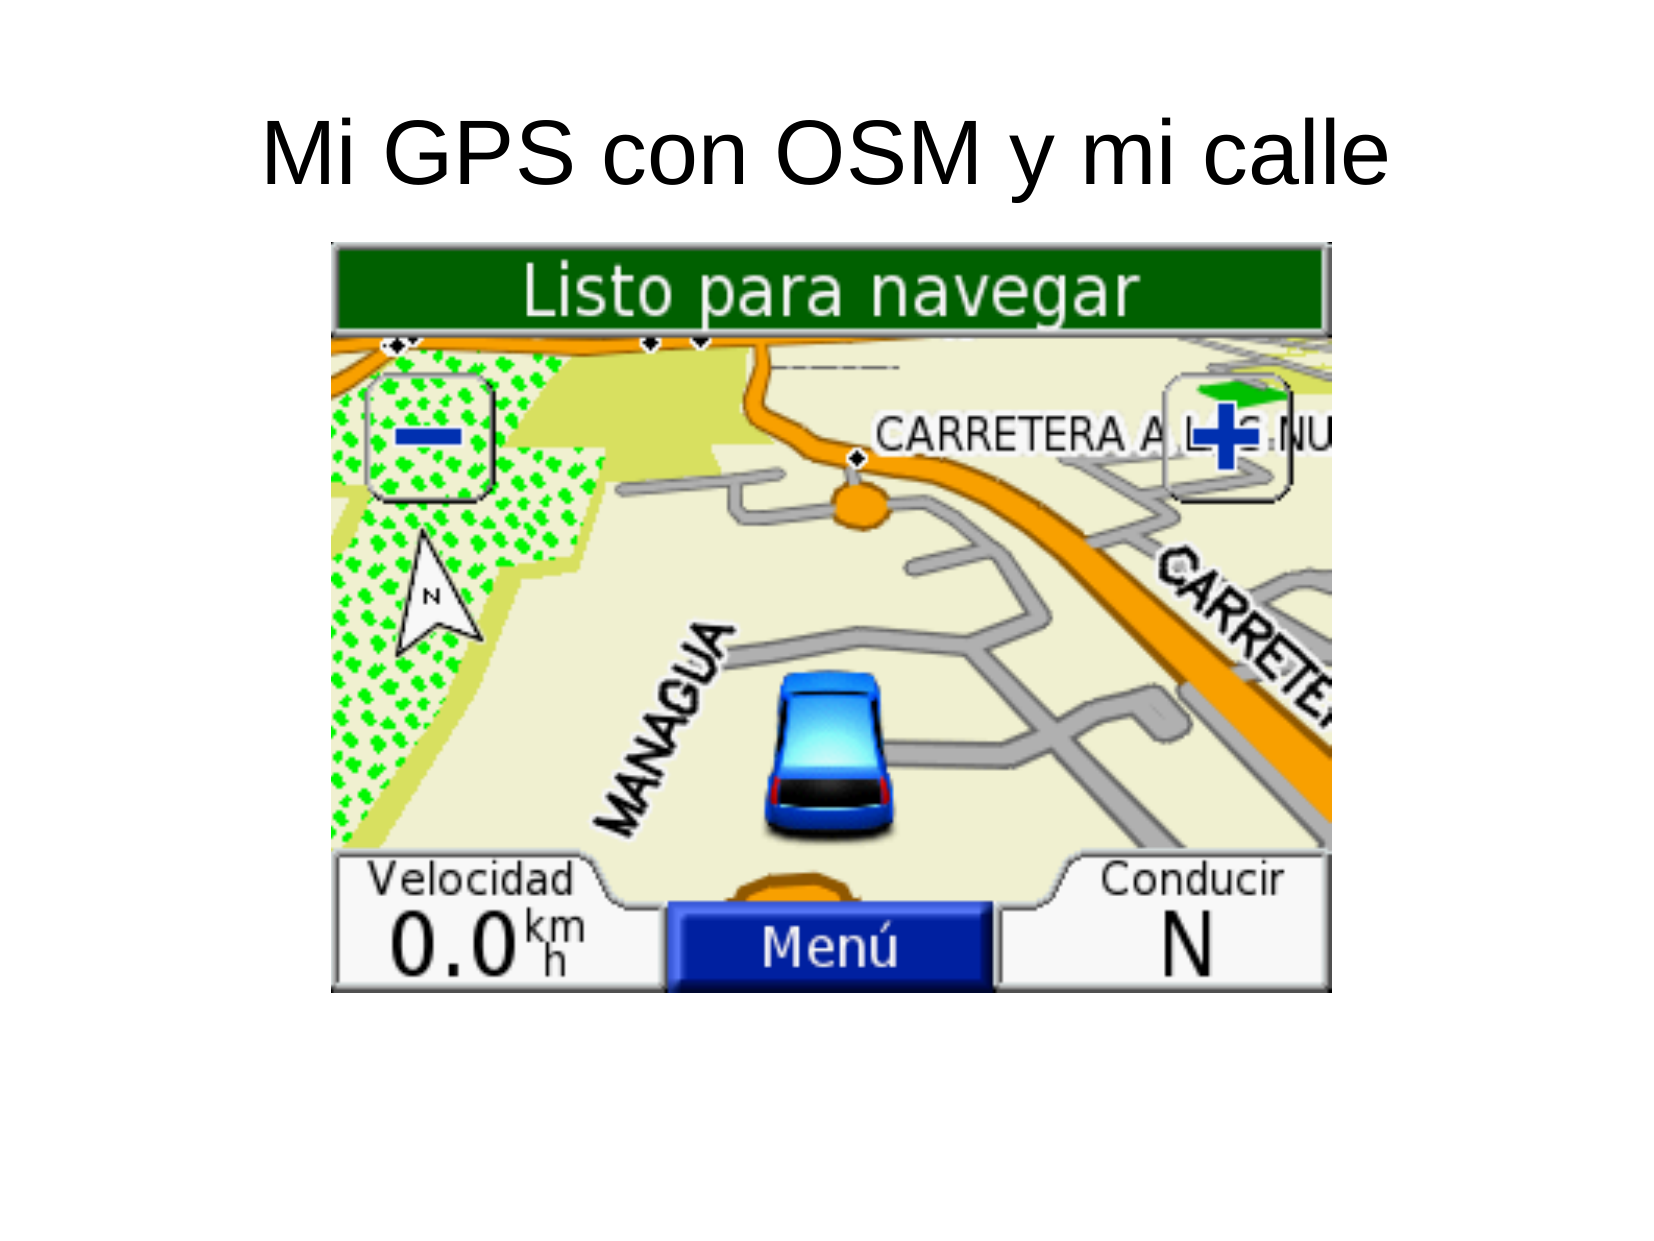

# Mi GPS con OSM y mi calle